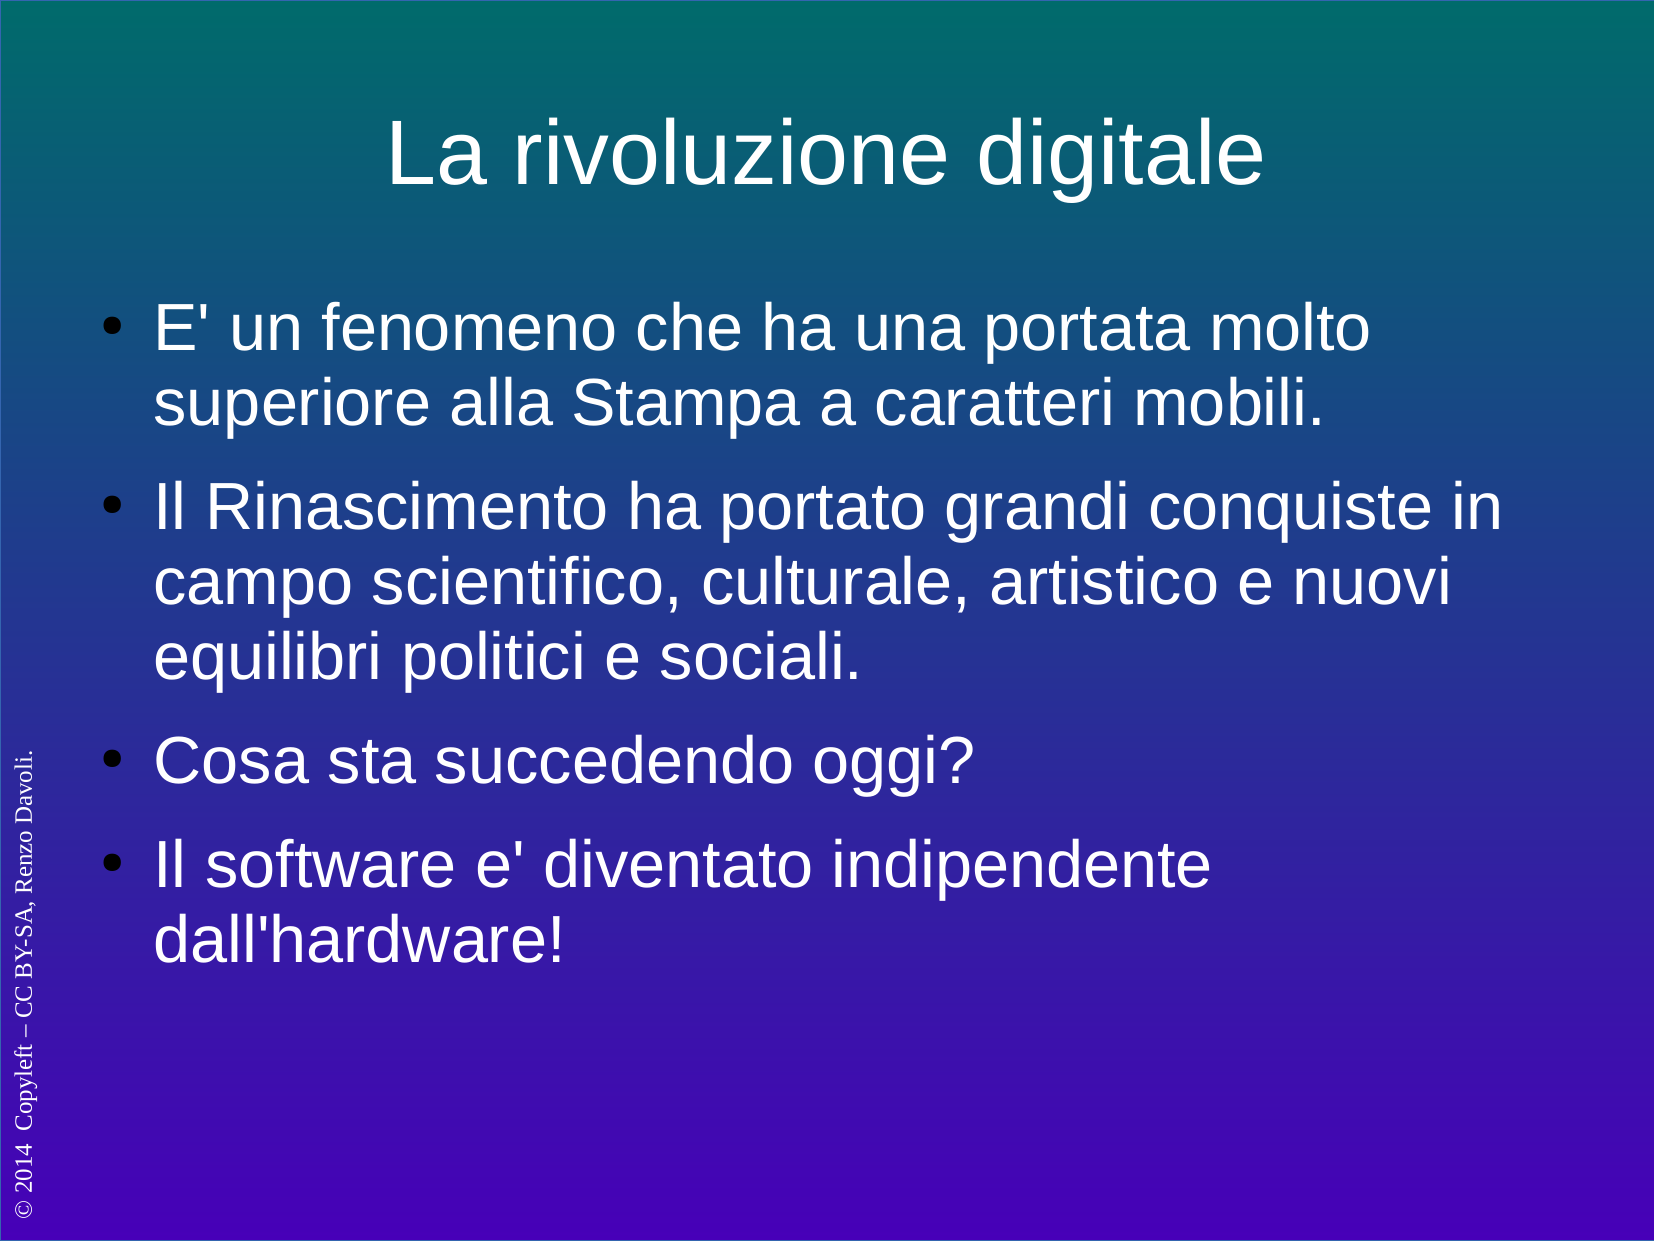

# La rivoluzione digitale
E' un fenomeno che ha una portata molto superiore alla Stampa a caratteri mobili.
Il Rinascimento ha portato grandi conquiste in campo scientifico, culturale, artistico e nuovi equilibri politici e sociali.
Cosa sta succedendo oggi?
Il software e' diventato indipendente dall'hardware!